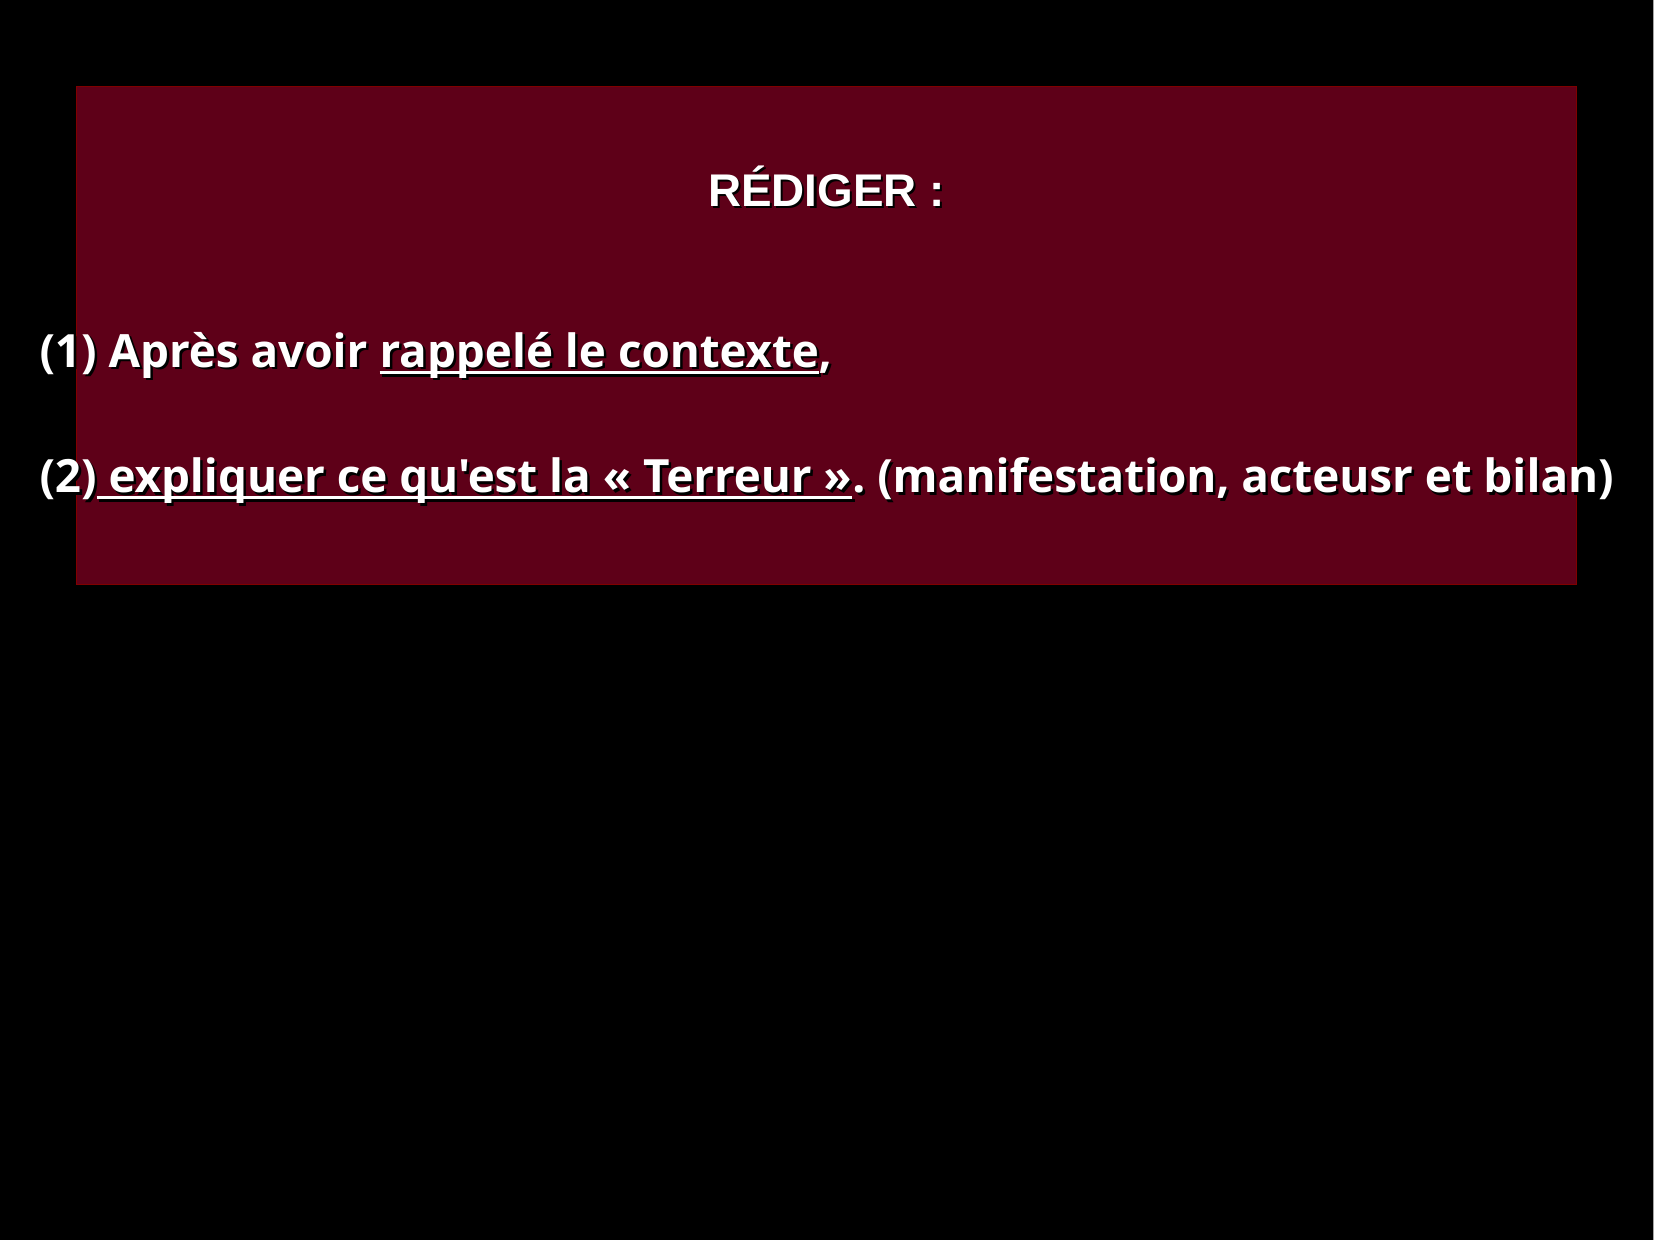

RÉDIGER :
(1) Après avoir rappelé le contexte,
(2) expliquer ce qu'est la « Terreur ». (manifestation, acteusr et bilan)